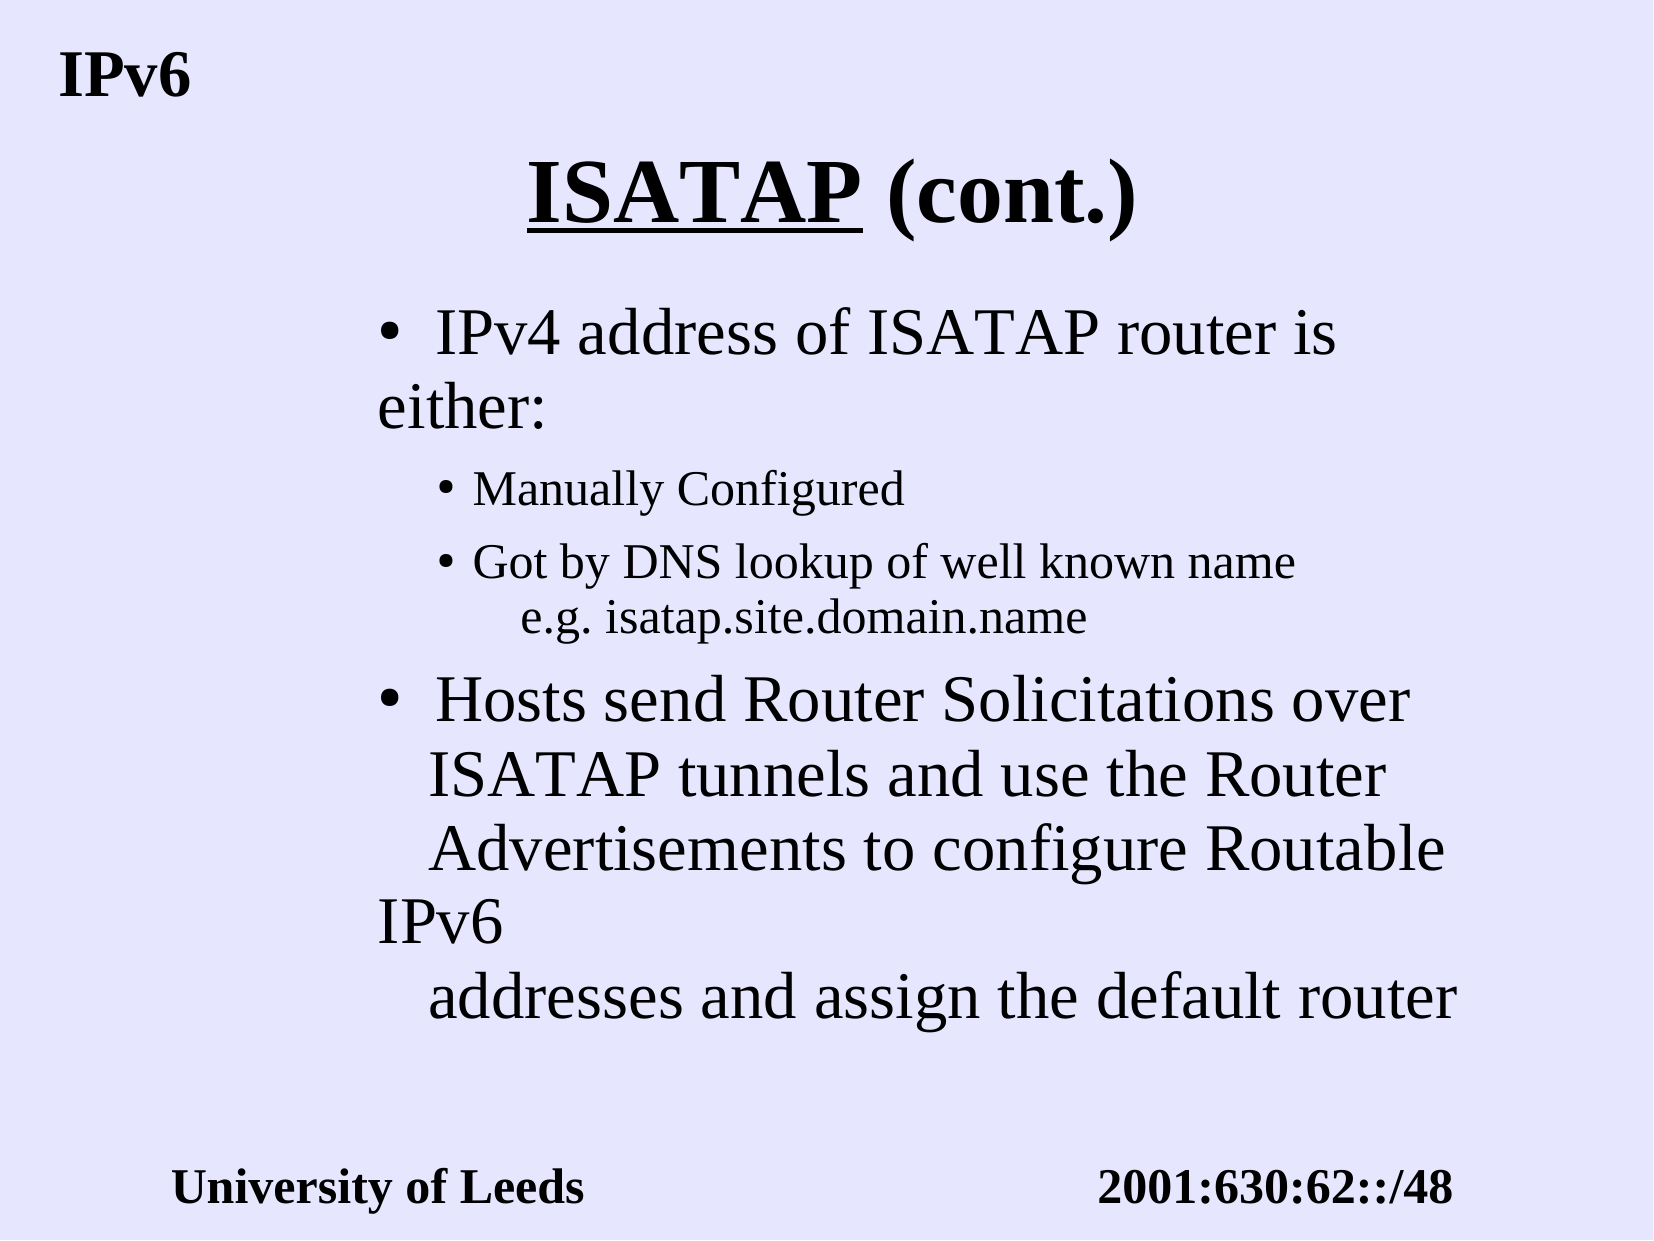

# ISATAP (cont.)
 IPv4 address of ISATAP router is either:
Manually Configured
Got by DNS lookup of well known name
 e.g. isatap.site.domain.name
 Hosts send Router Solicitations over
 ISATAP tunnels and use the Router
 Advertisements to configure Routable IPv6
 addresses and assign the default router